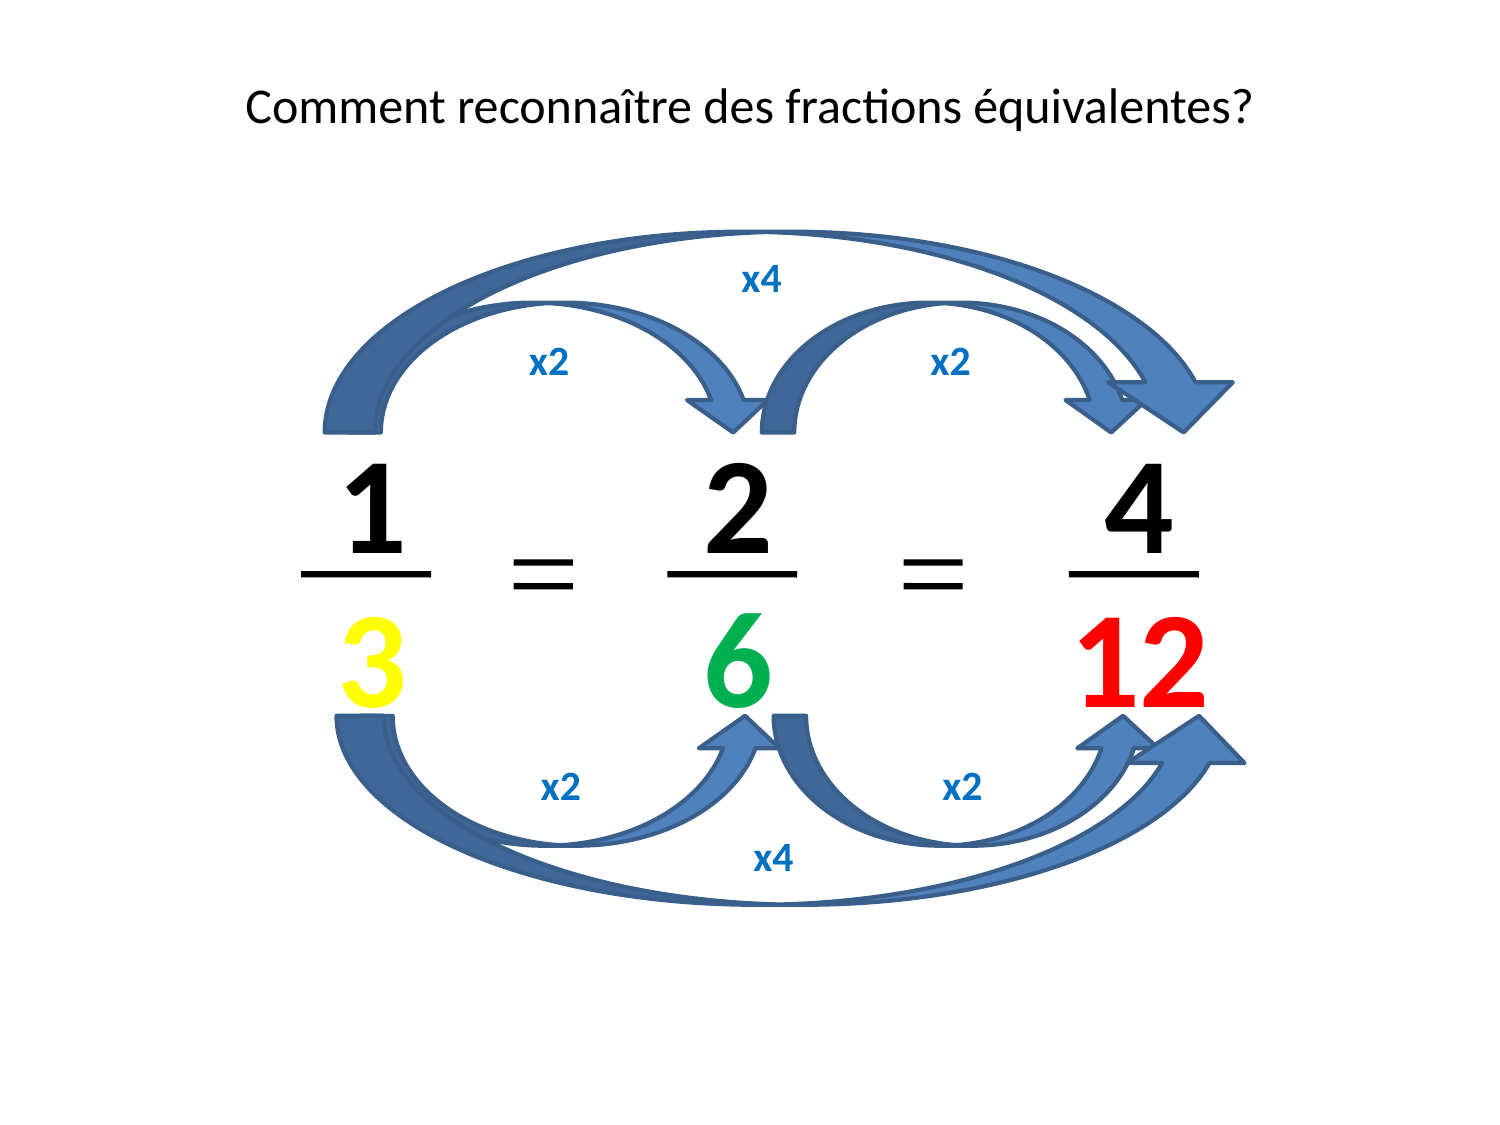

Comment reconnaître des fractions équivalentes?
x4
x2
x2
1
2
4
3
6
12
x2
x2
x4